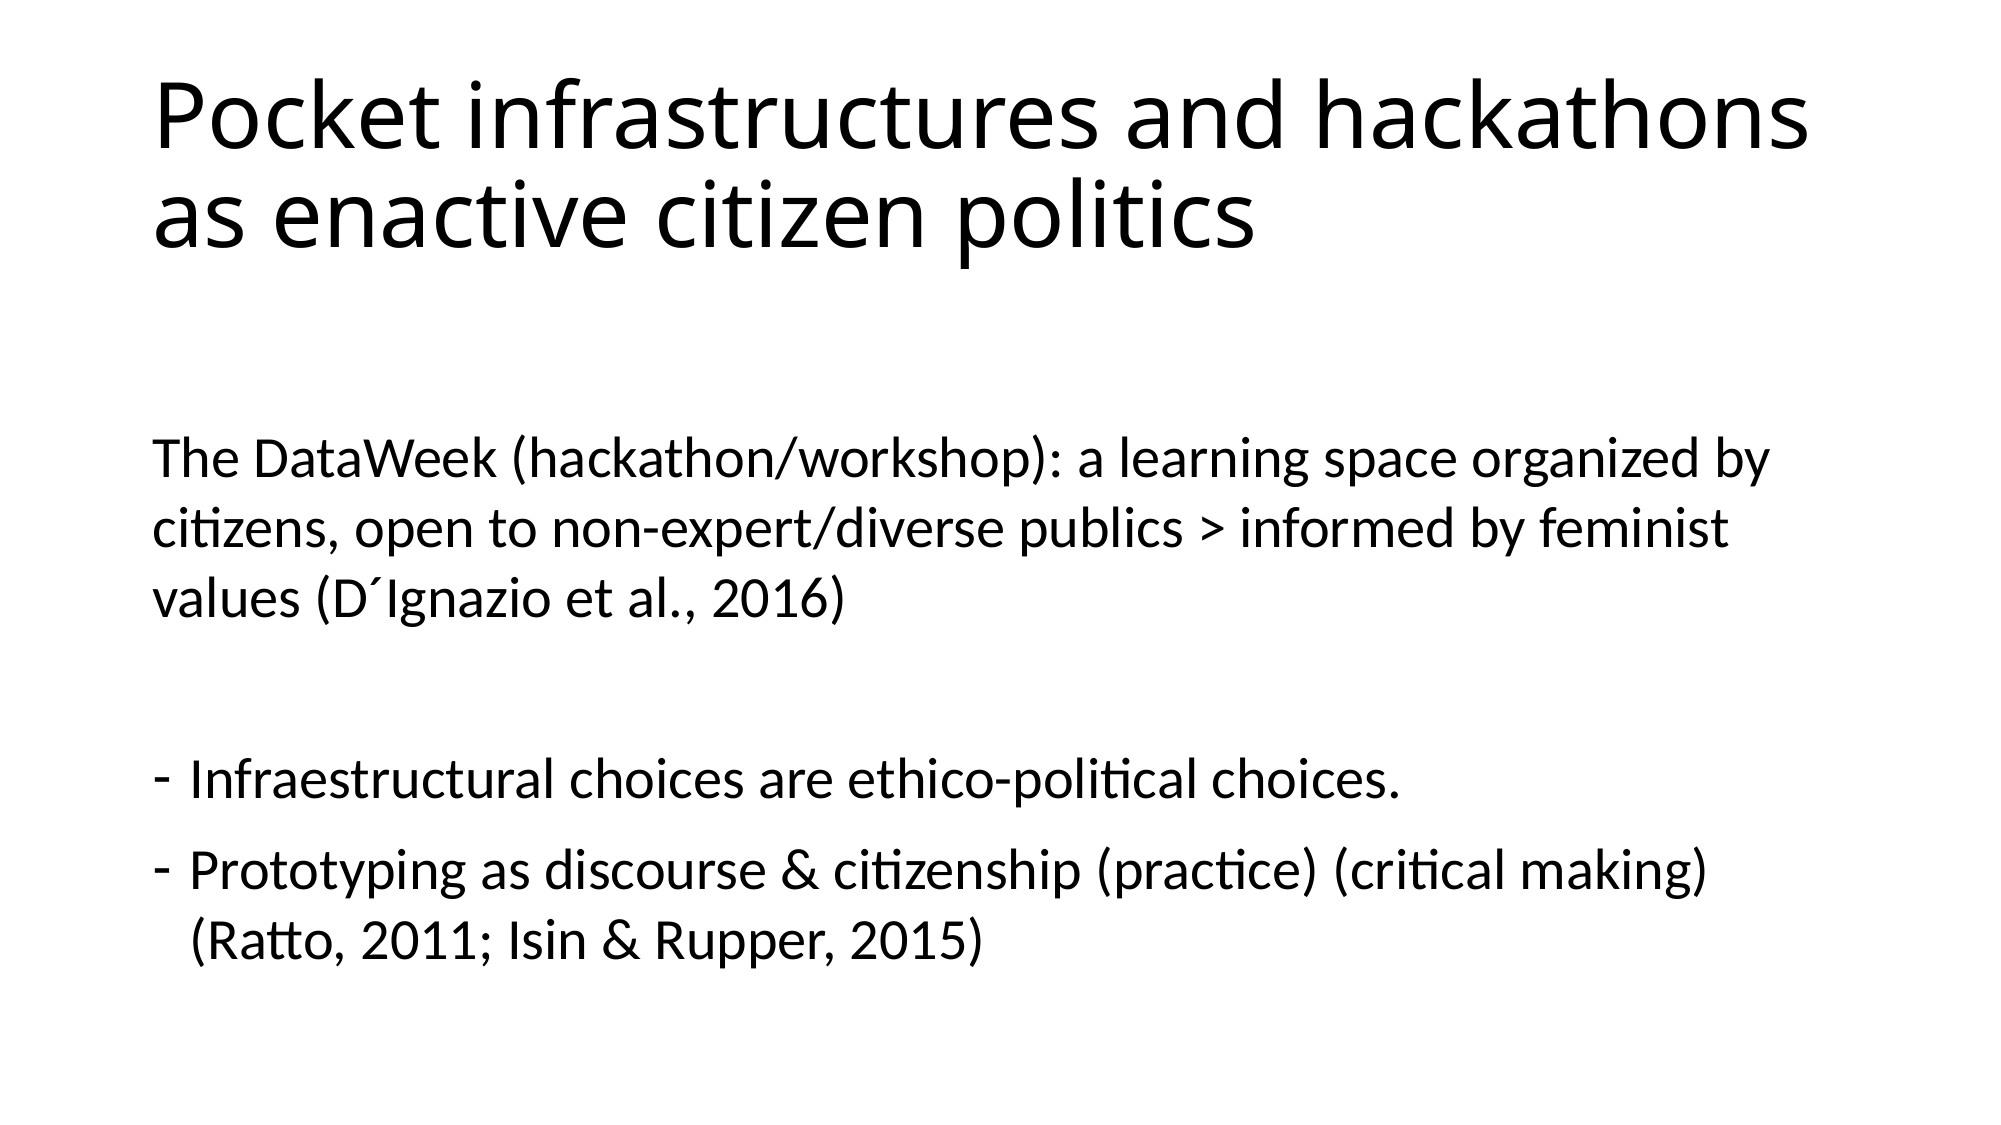

# Pocket infrastructures and hackathons as enactive citizen politics
The DataWeek (hackathon/workshop): a learning space organized by citizens, open to non-expert/diverse publics > informed by feminist values (D´Ignazio et al., 2016)
Infraestructural choices are ethico-political choices.
Prototyping as discourse & citizenship (practice) (critical making) (Ratto, 2011; Isin & Rupper, 2015)